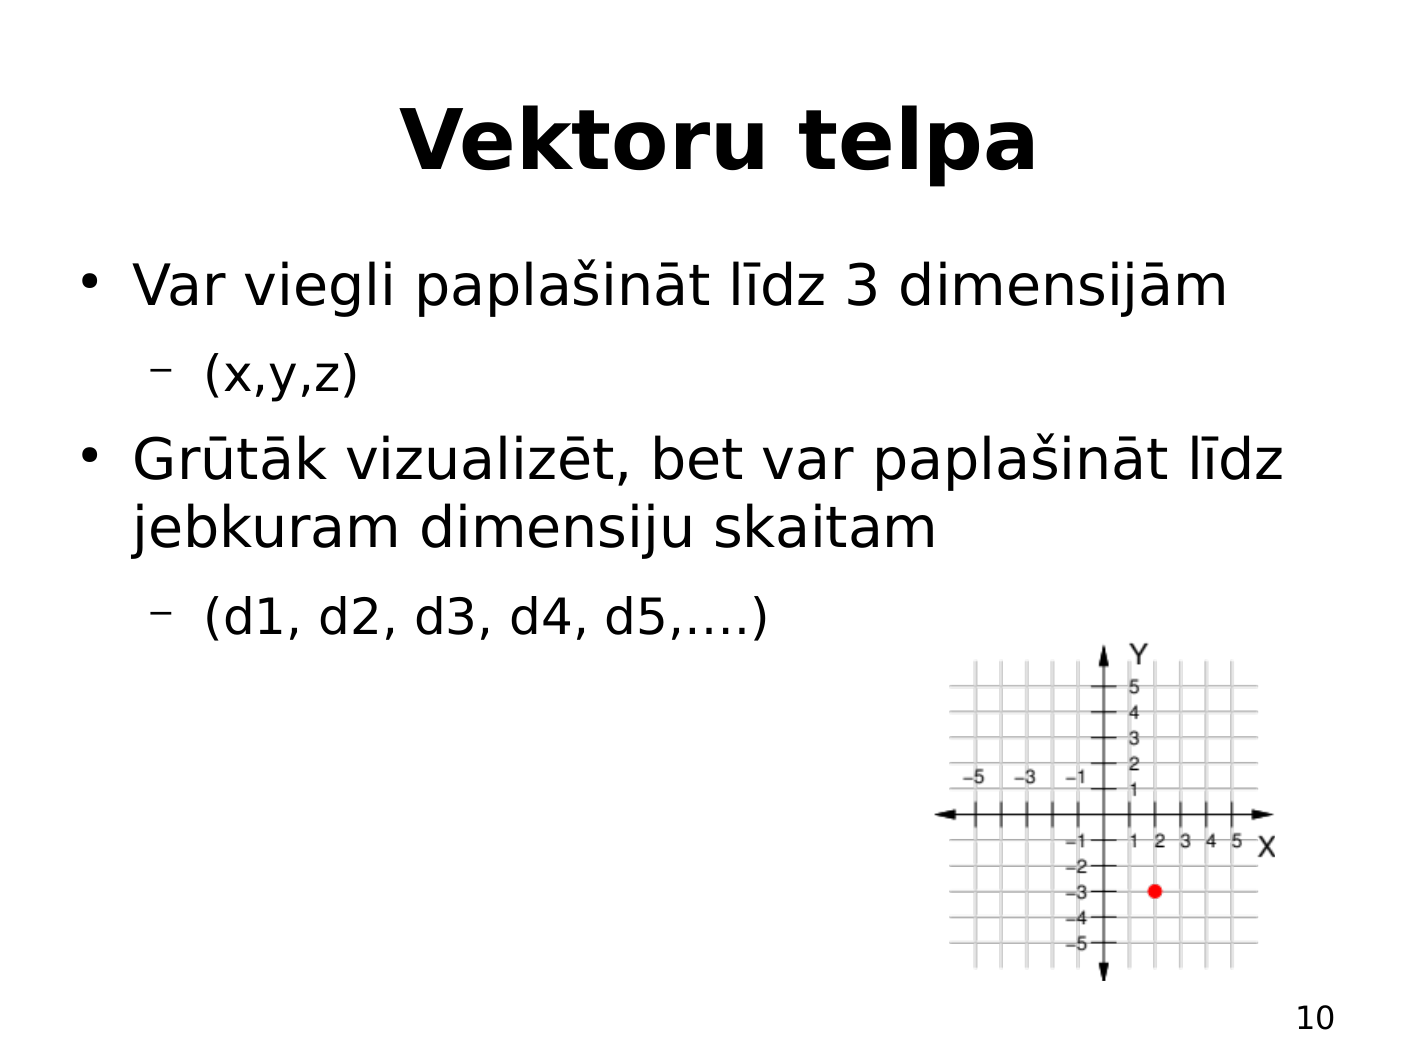

# Vektoru telpa
Var viegli paplašināt līdz 3 dimensijām
(x,y,z)
Grūtāk vizualizēt, bet var paplašināt līdz jebkuram dimensiju skaitam
(d1, d2, d3, d4, d5,….)